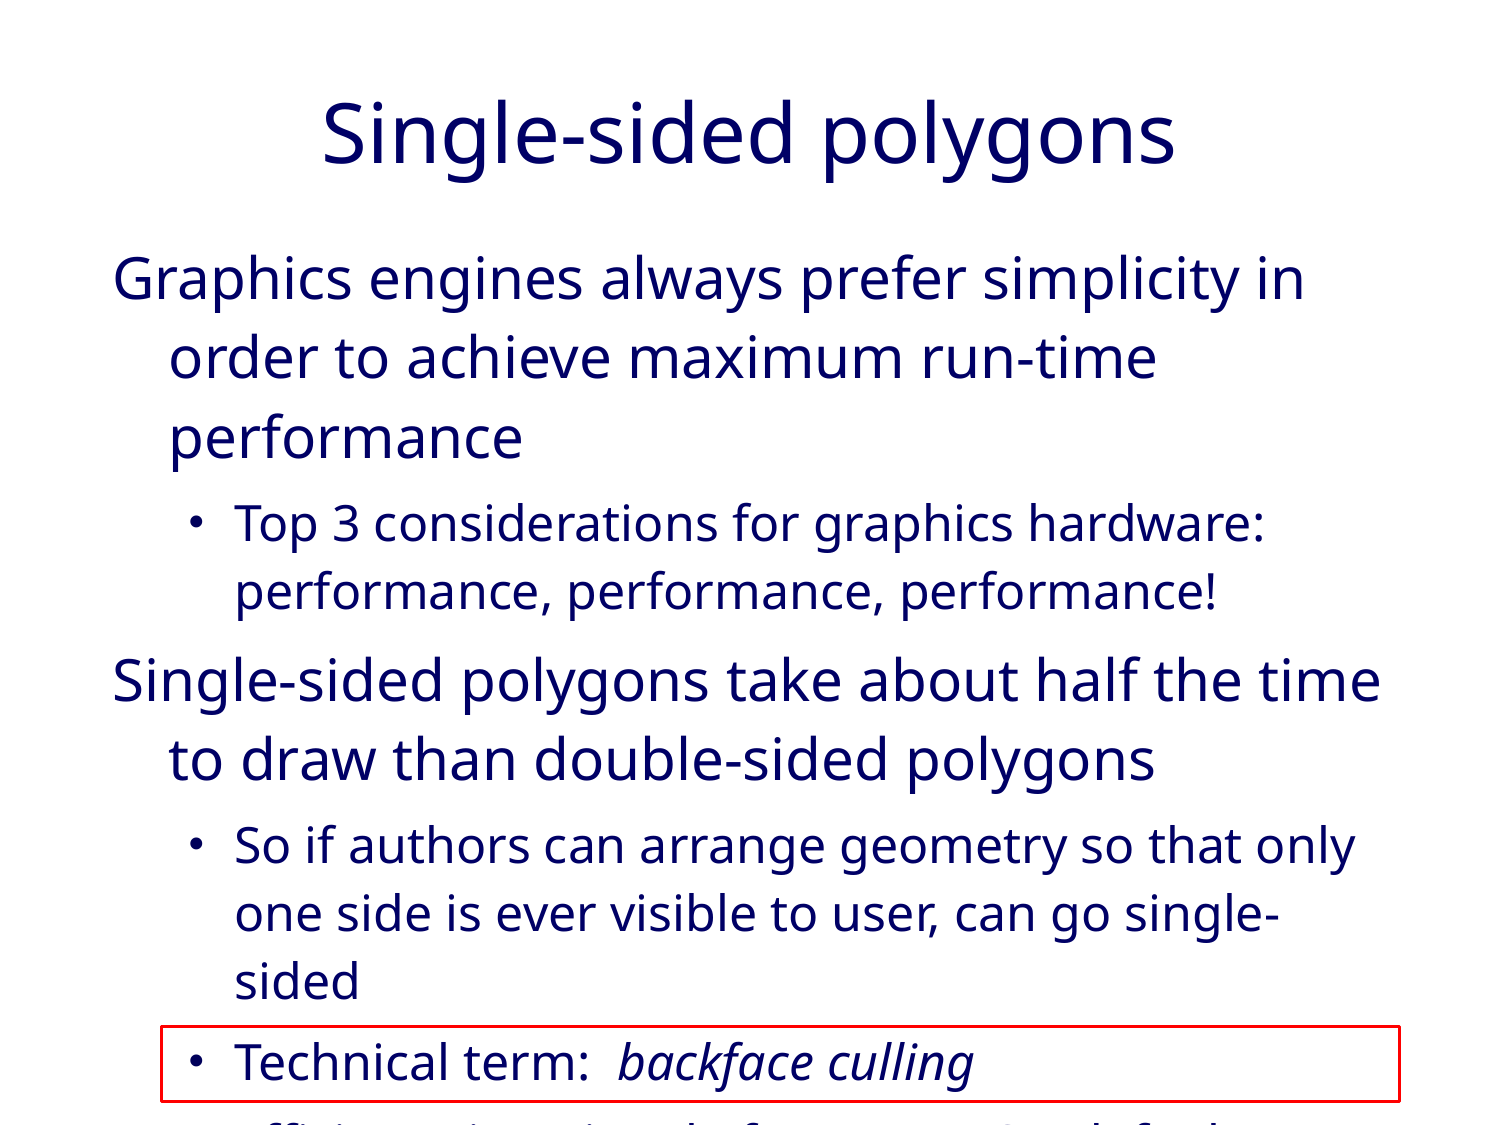

# Single-sided polygons
Graphics engines always prefer simplicity in order to achieve maximum run-time performance
Top 3 considerations for graphics hardware: performance, performance, performance!
Single-sided polygons take about half the time to draw than double-sided polygons
So if authors can arrange geometry so that only one side is ever visible to user, can go single-sided
Technical term: backface culling
Efficiency is rationale for many X3D default values
Example: default setting is solid='true'
Debugging hint: set solid='false' to show both sides